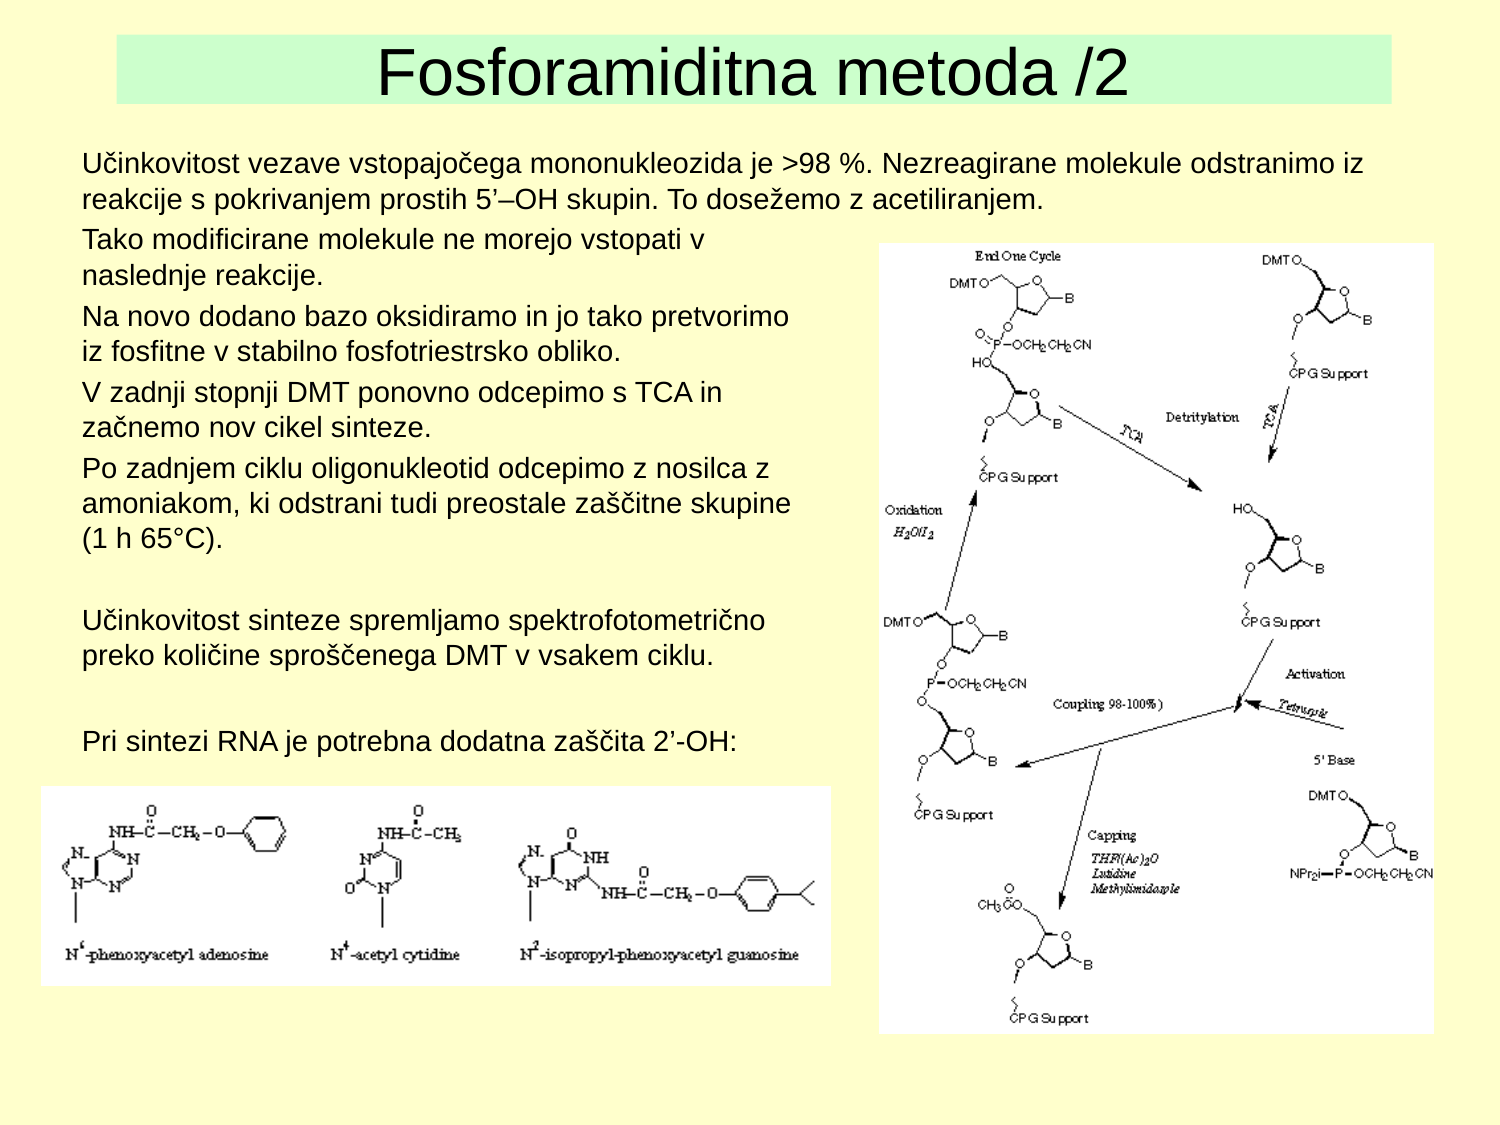

# Fosforamiditna metoda /2
Učinkovitost vezave vstopajočega mononukleozida je >98 %. Nezreagirane molekule odstranimo iz reakcije s pokrivanjem prostih 5’–OH skupin. To dosežemo z acetiliranjem.
Tako modificirane molekule ne morejo vstopati v
naslednje reakcije.
Na novo dodano bazo oksidiramo in jo tako pretvorimo
iz fosfitne v stabilno fosfotriestrsko obliko.
V zadnji stopnji DMT ponovno odcepimo s TCA in
začnemo nov cikel sinteze.
Po zadnjem ciklu oligonukleotid odcepimo z nosilca z
amoniakom, ki odstrani tudi preostale zaščitne skupine
(1 h 65°C).
Učinkovitost sinteze spremljamo spektrofotometrično
preko količine sproščenega DMT v vsakem ciklu.
Pri sintezi RNA je potrebna dodatna zaščita 2’-OH: